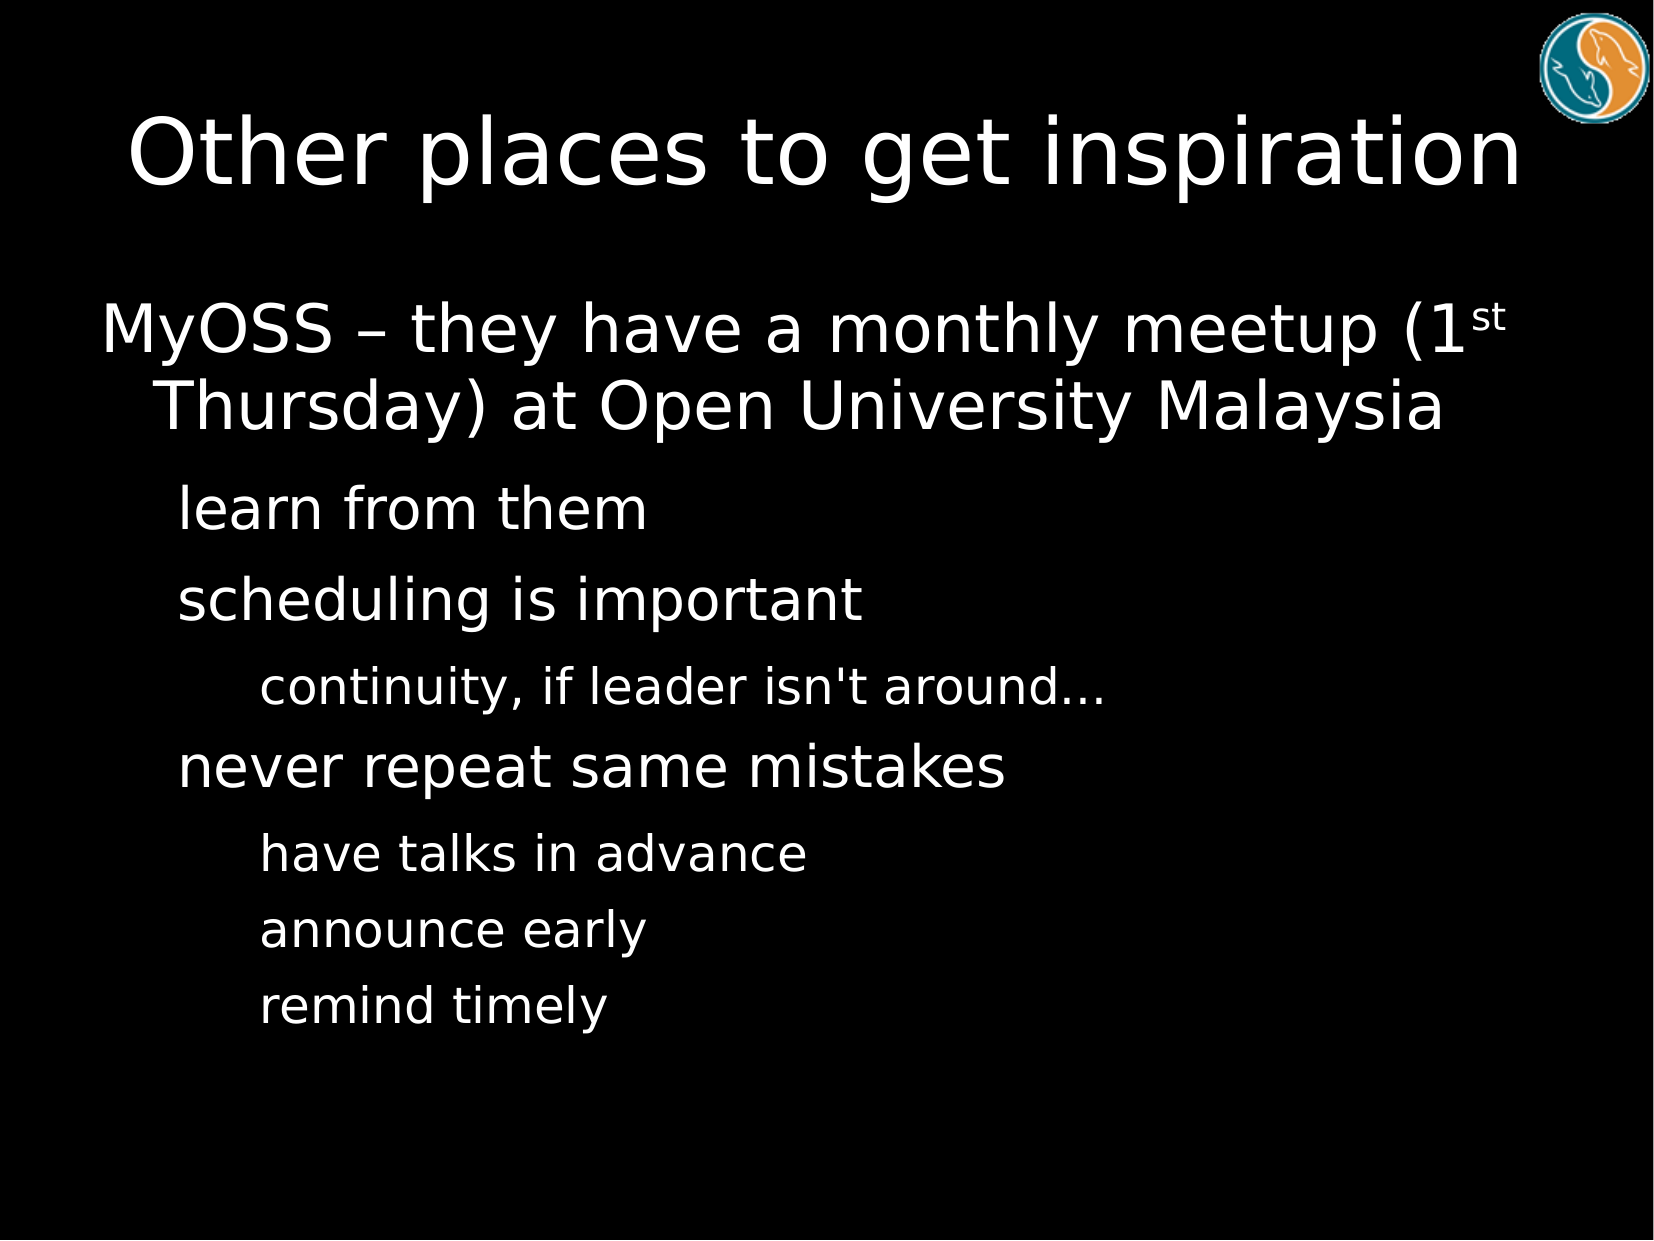

# Other places to get inspiration
MyOSS – they have a monthly meetup (1st Thursday) at Open University Malaysia
learn from them
scheduling is important
continuity, if leader isn't around...
never repeat same mistakes
have talks in advance
announce early
remind timely